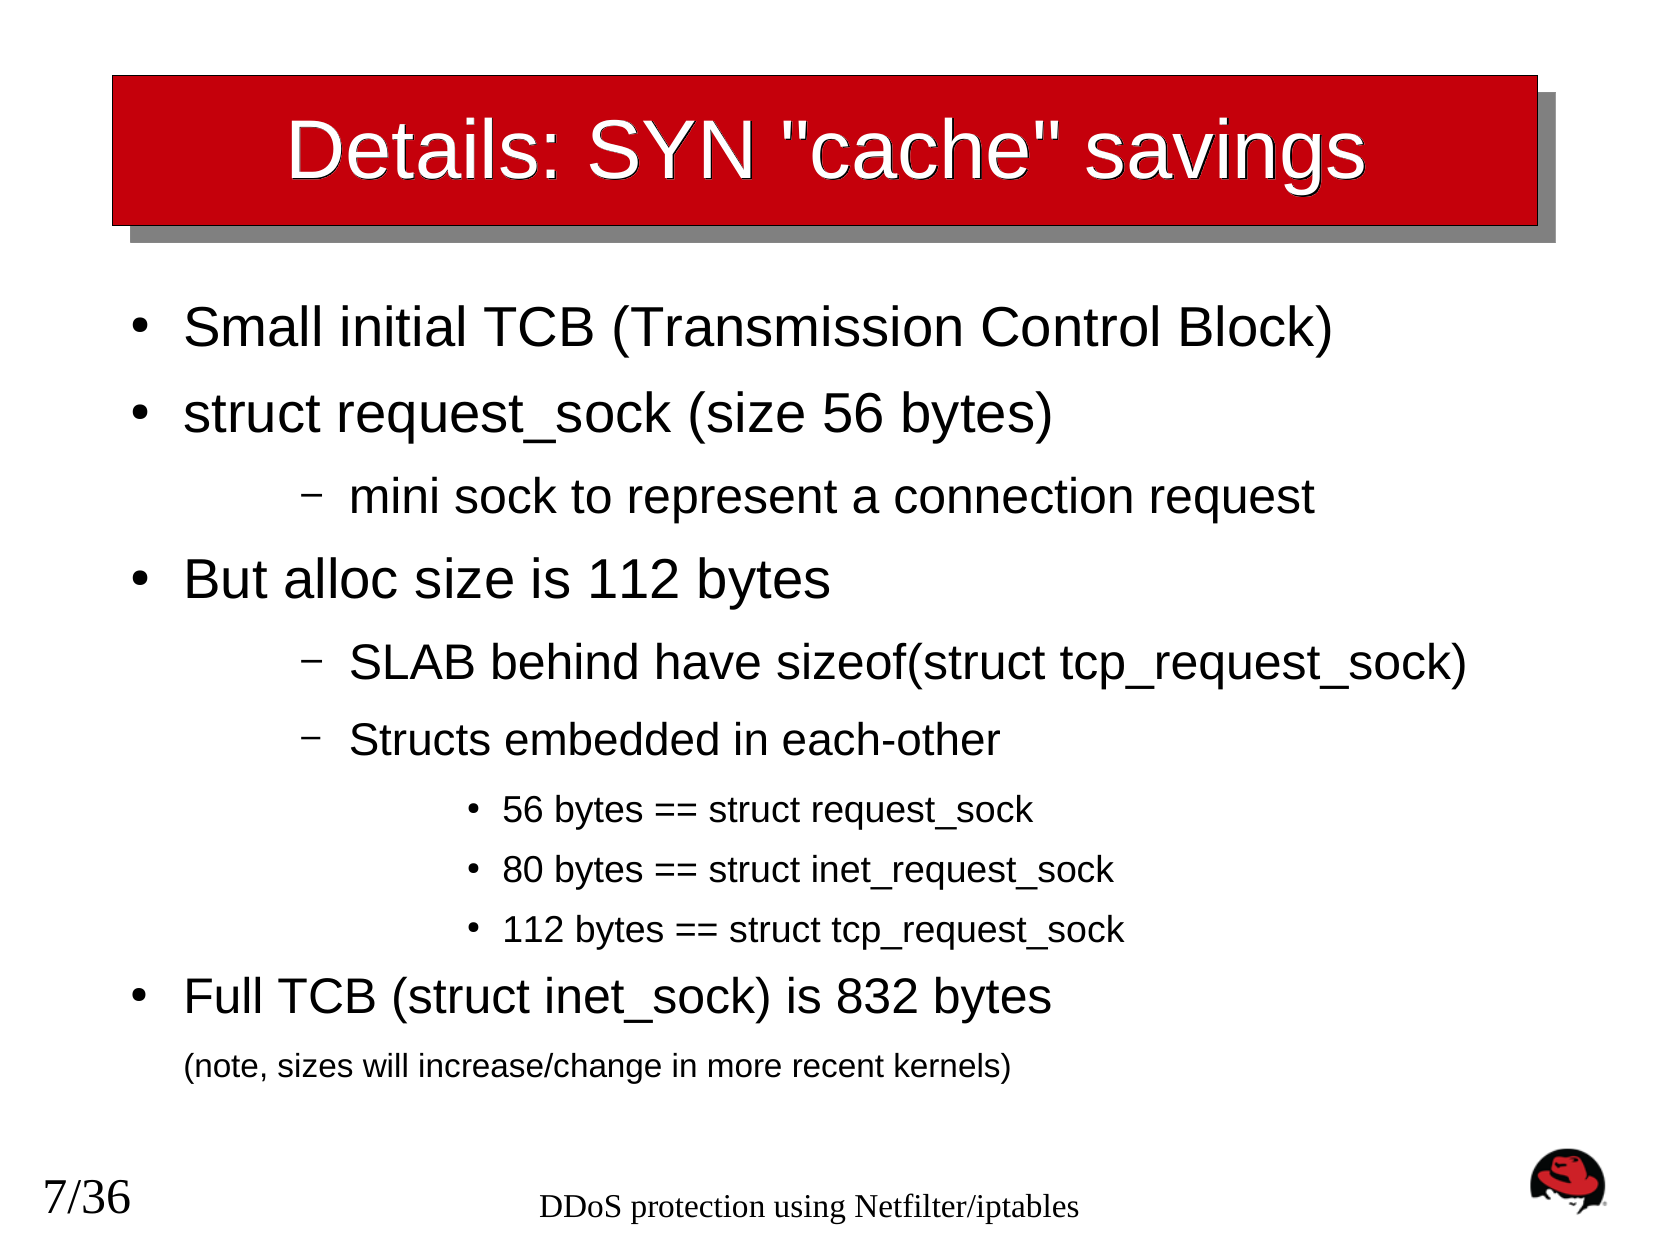

# Details: SYN "cache" savings
Small initial TCB (Transmission Control Block)
struct request_sock (size 56 bytes)
mini sock to represent a connection request
But alloc size is 112 bytes
SLAB behind have sizeof(struct tcp_request_sock)
Structs embedded in each-other
56 bytes == struct request_sock
80 bytes == struct inet_request_sock
112 bytes == struct tcp_request_sock
Full TCB (struct inet_sock) is 832 bytes
(note, sizes will increase/change in more recent kernels)